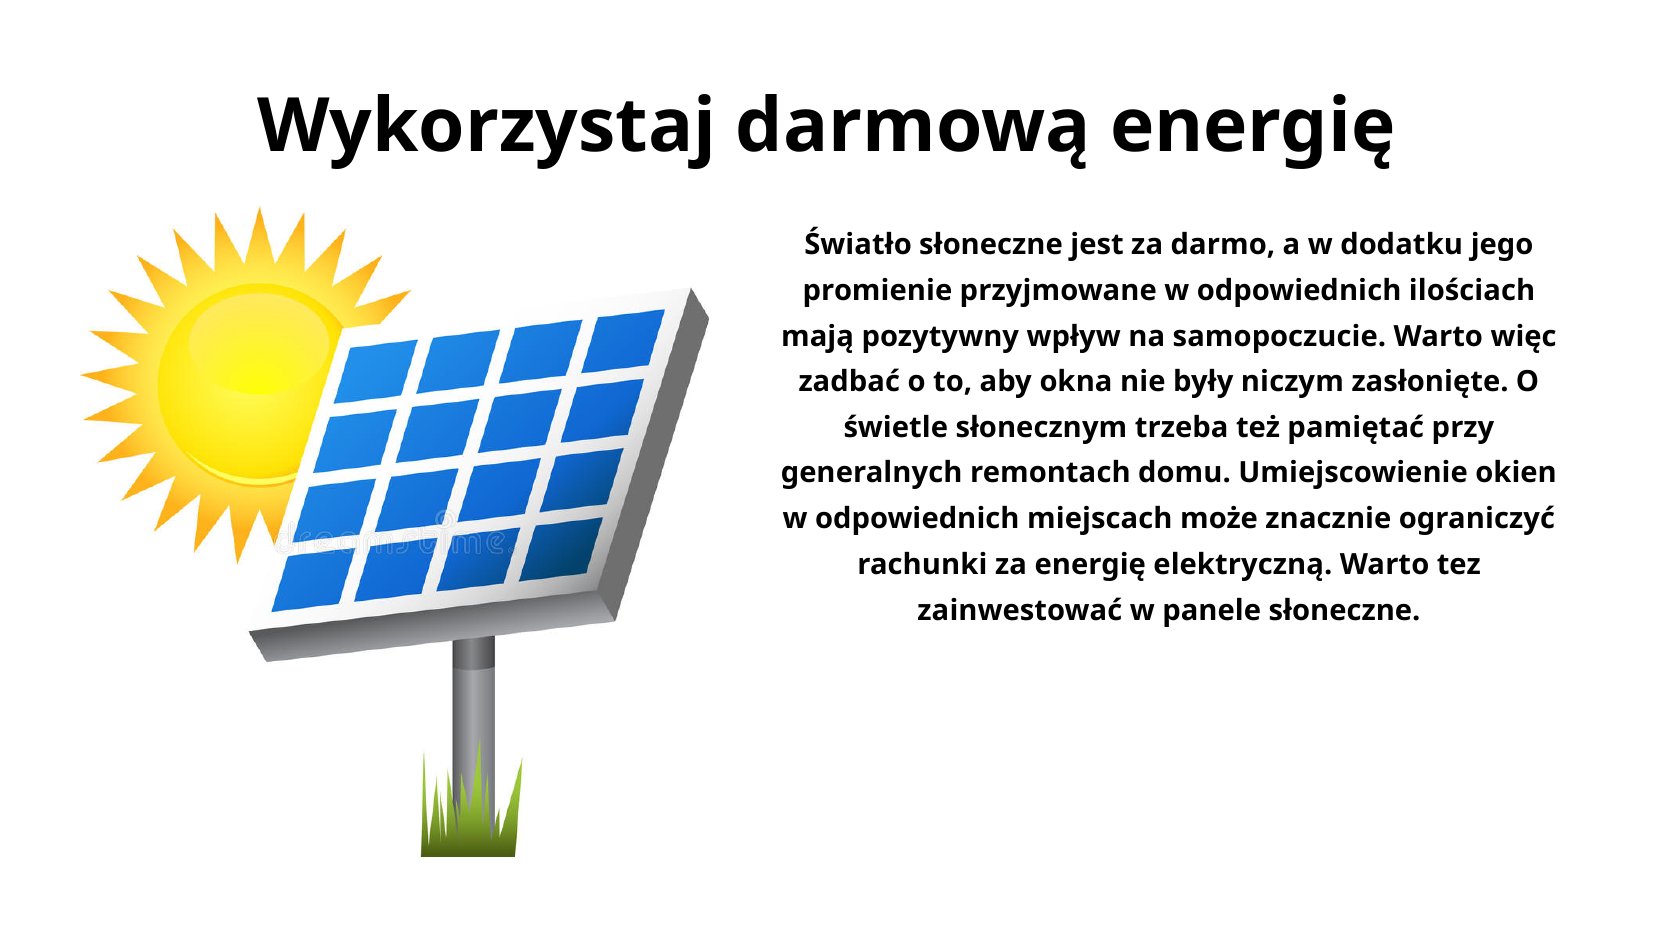

# Wykorzystaj darmową energię
Światło słoneczne jest za darmo, a w dodatku jego promienie przyjmowane w odpowiednich ilościach mają pozytywny wpływ na samopoczucie. Warto więc zadbać o to, aby okna nie były niczym zasłonięte. O świetle słonecznym trzeba też pamiętać przy generalnych remontach domu. Umiejscowienie okien w odpowiednich miejscach może znacznie ograniczyć rachunki za energię elektryczną. Warto tez zainwestować w panele słoneczne.